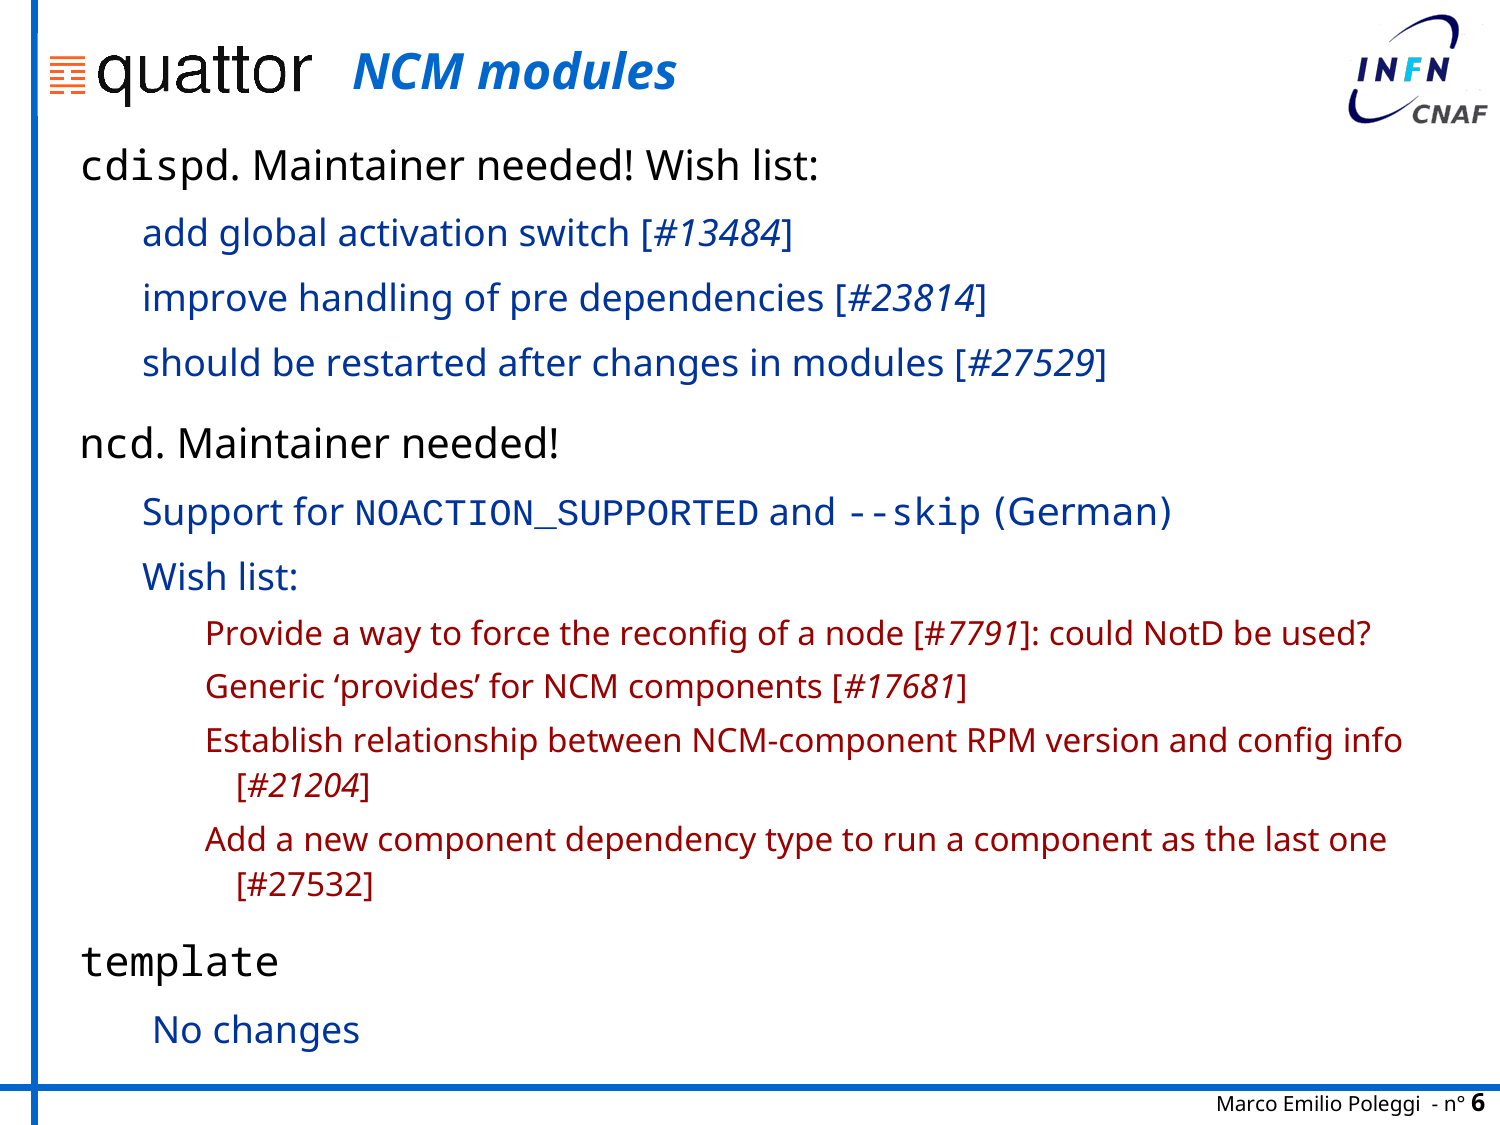

# NCM modules
cdispd. Maintainer needed! Wish list:
add global activation switch [#13484]
improve handling of pre dependencies [#23814]
should be restarted after changes in modules [#27529]
ncd. Maintainer needed!
Support for NOACTION_SUPPORTED and --skip (German)
Wish list:
Provide a way to force the reconfig of a node [#7791]: could NotD be used?
Generic ‘provides’ for NCM components [#17681]
Establish relationship between NCM-component RPM version and config info [#21204]
Add a new component dependency type to run a component as the last one [#27532]
template
 No changes